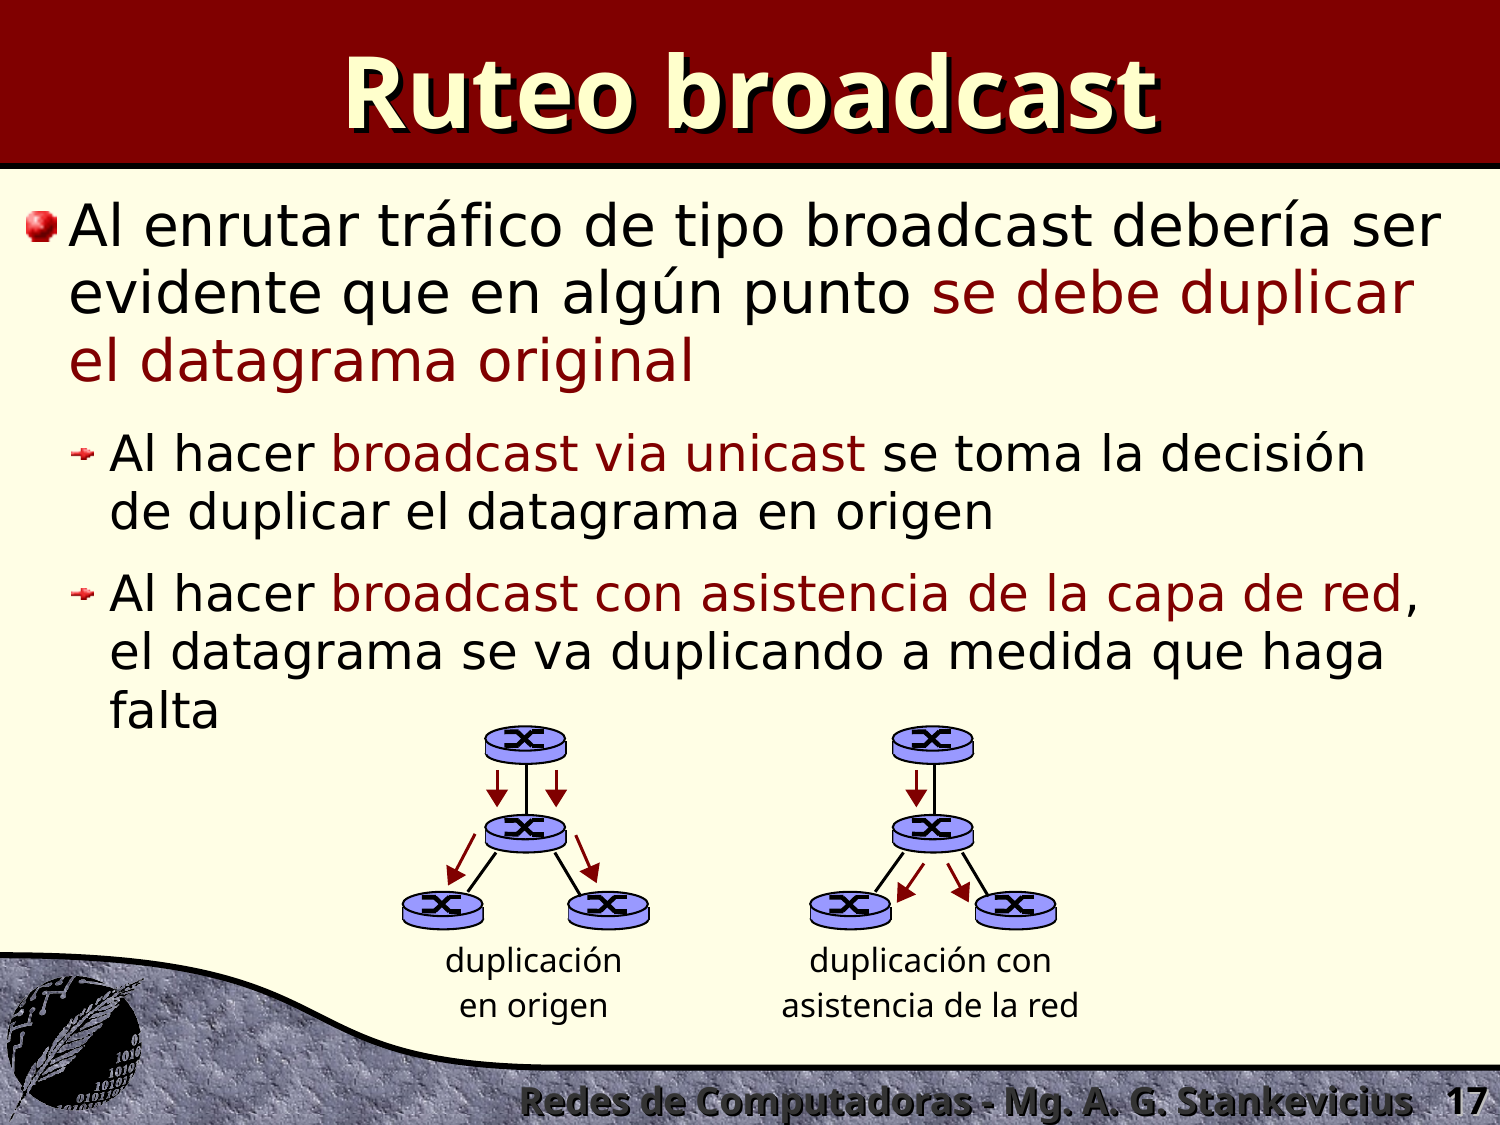

# Ruteo broadcast
Al enrutar tráfico de tipo broadcast debería ser evidente que en algún punto se debe duplicar
el datagrama original
Al hacer broadcast via unicast se toma la decisión
de duplicar el datagrama en origen
Al hacer broadcast con asistencia de la capa de red,
el datagrama se va duplicando a medida que haga falta
duplicación
en origen
duplicación con
asistencia de la red
17